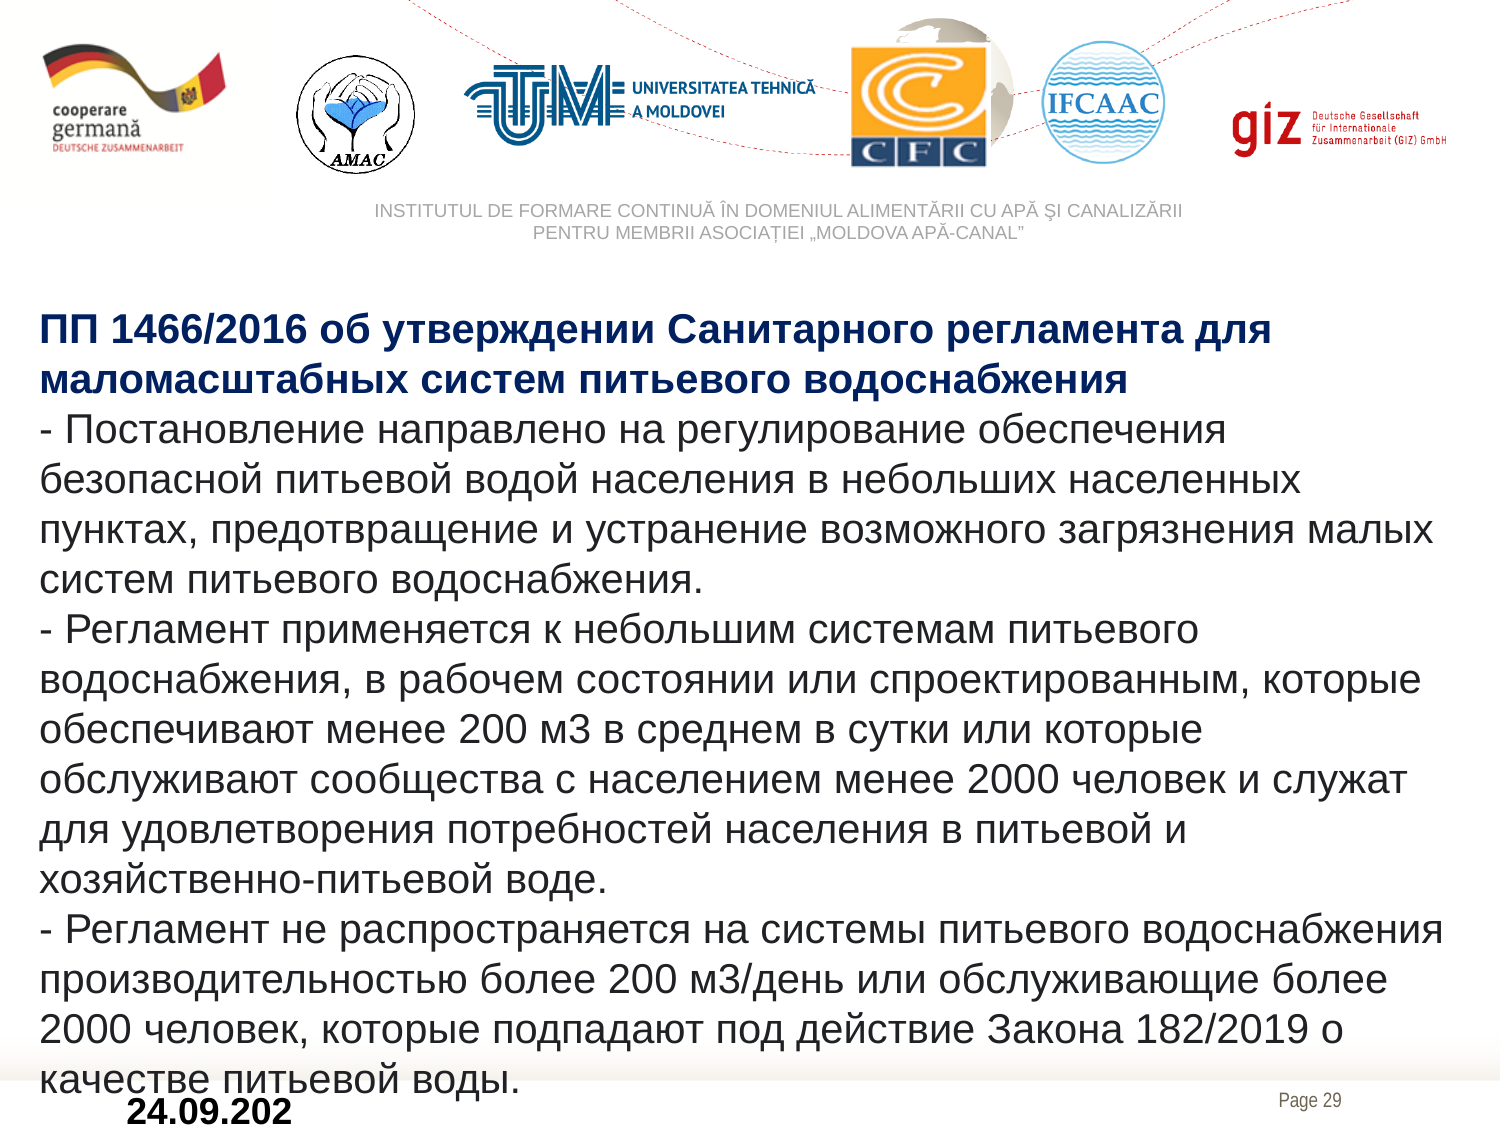

INSTITUTUL DE FORMARE CONTINUĂ ÎN DOMENIUL ALIMENTĂRII CU APĂ ŞI CANALIZĂRII
PENTRU MEMBRII ASOCIAȚIEI „MOLDOVA APĂ-CANAL”
# ПП 1466/2016 об утверждении Санитарного регламента для маломасштабных систем питьевого водоснабжения - Постановление направлено на регулирование обеспечения безопасной питьевой водой населения в небольших населенных пунктах, предотвращение и устранение возможного загрязнения малых систем питьевого водоснабжения. - Регламент применяется к небольшим системам питьевого водоснабжения, в рабочем состоянии или спроектированным, которые обеспечивают менее 200 м3 в среднем в сутки или которые обслуживают сообщества с населением менее 2000 человек и служат для удовлетворения потребностей населения в питьевой и хозяйственно-питьевой воде. - Регламент не распространяется на системы питьевого водоснабжения производительностью более 200 м3/день или обслуживающие более 2000 человек, которые подпадают под действие Закона 182/2019 о качестве питьевой воды.